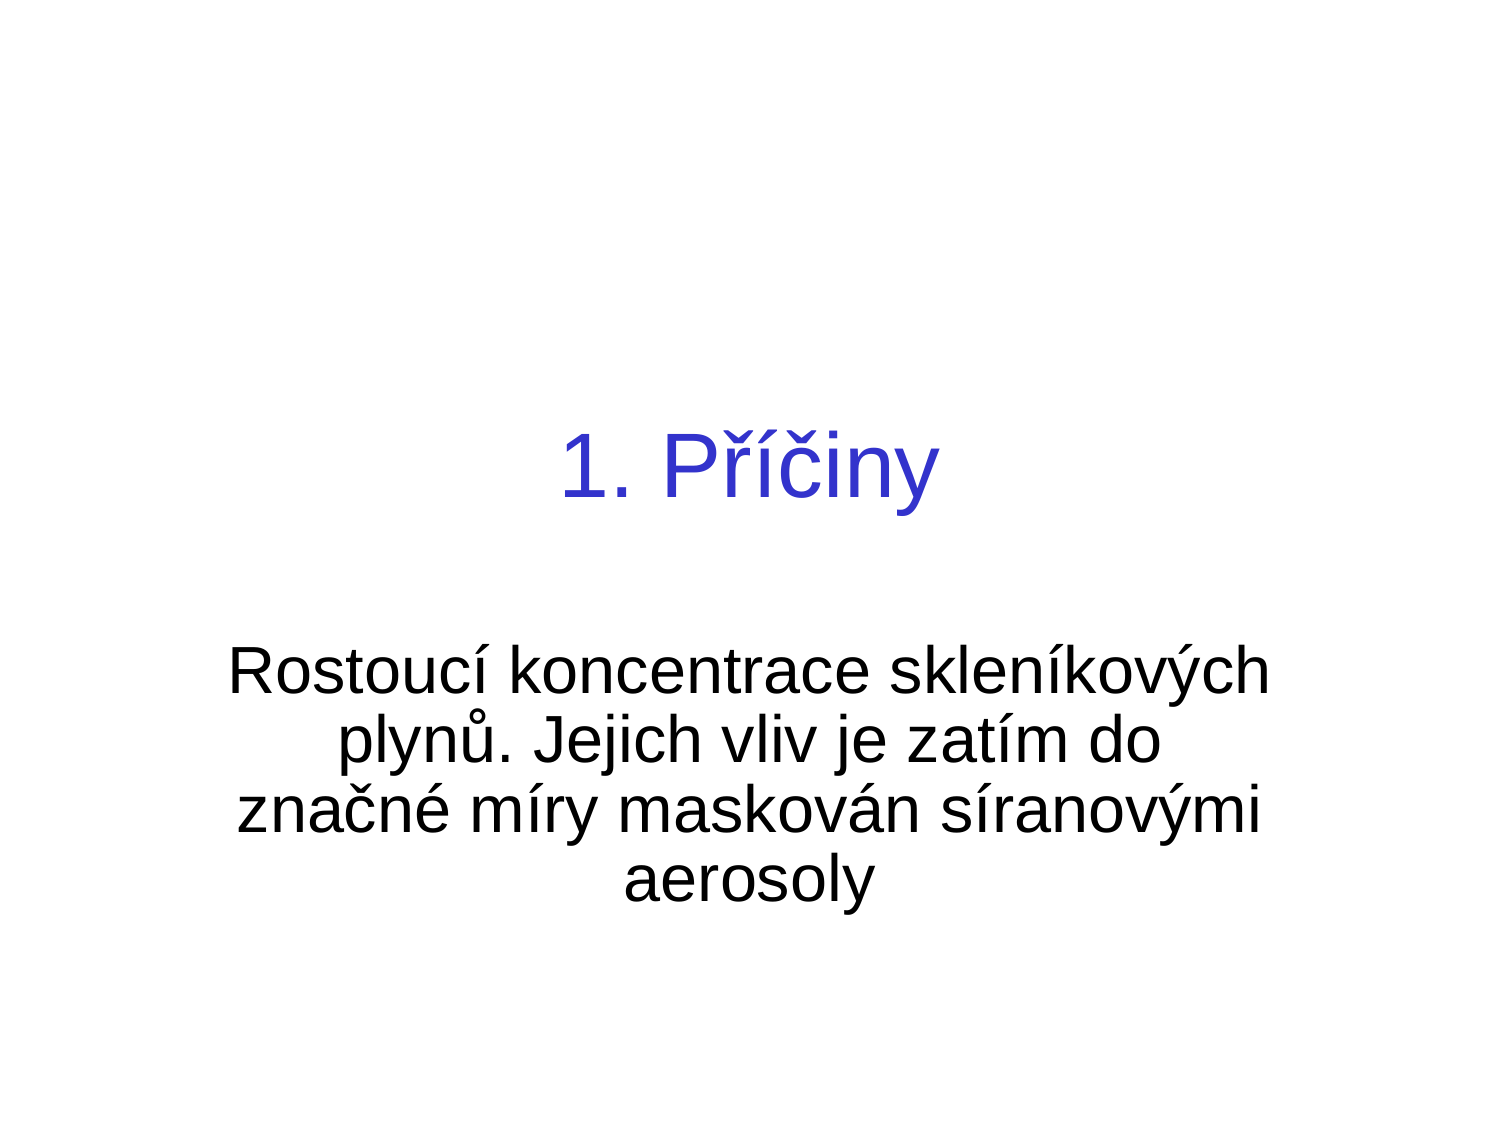

# 1. Příčiny
Rostoucí koncentrace skleníkových plynů. Jejich vliv je zatím do značné míry maskován síranovými aerosoly